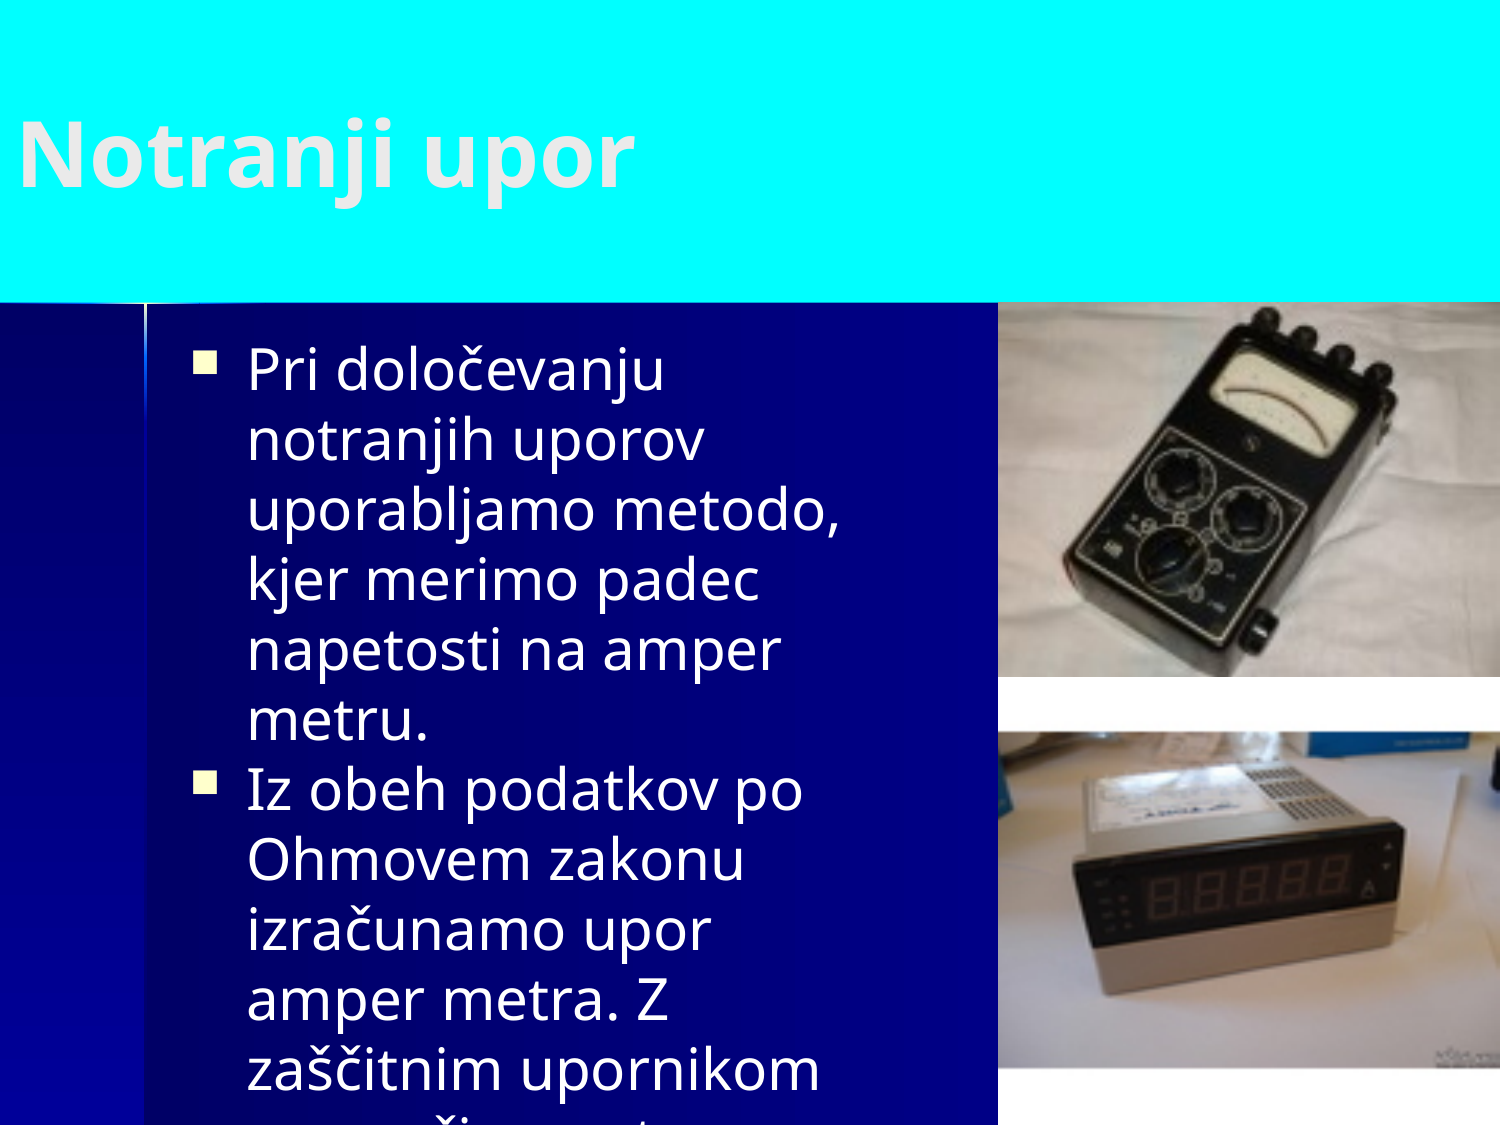

# Notranji upor
Pri določevanju notranjih uporov uporabljamo metodo, kjer merimo padec napetosti na amper metru.
Iz obeh podatkov po Ohmovem zakonu izračunamo upor amper metra. Z zaščitnim upornikom preprečimo vstop prevelikemu toku.